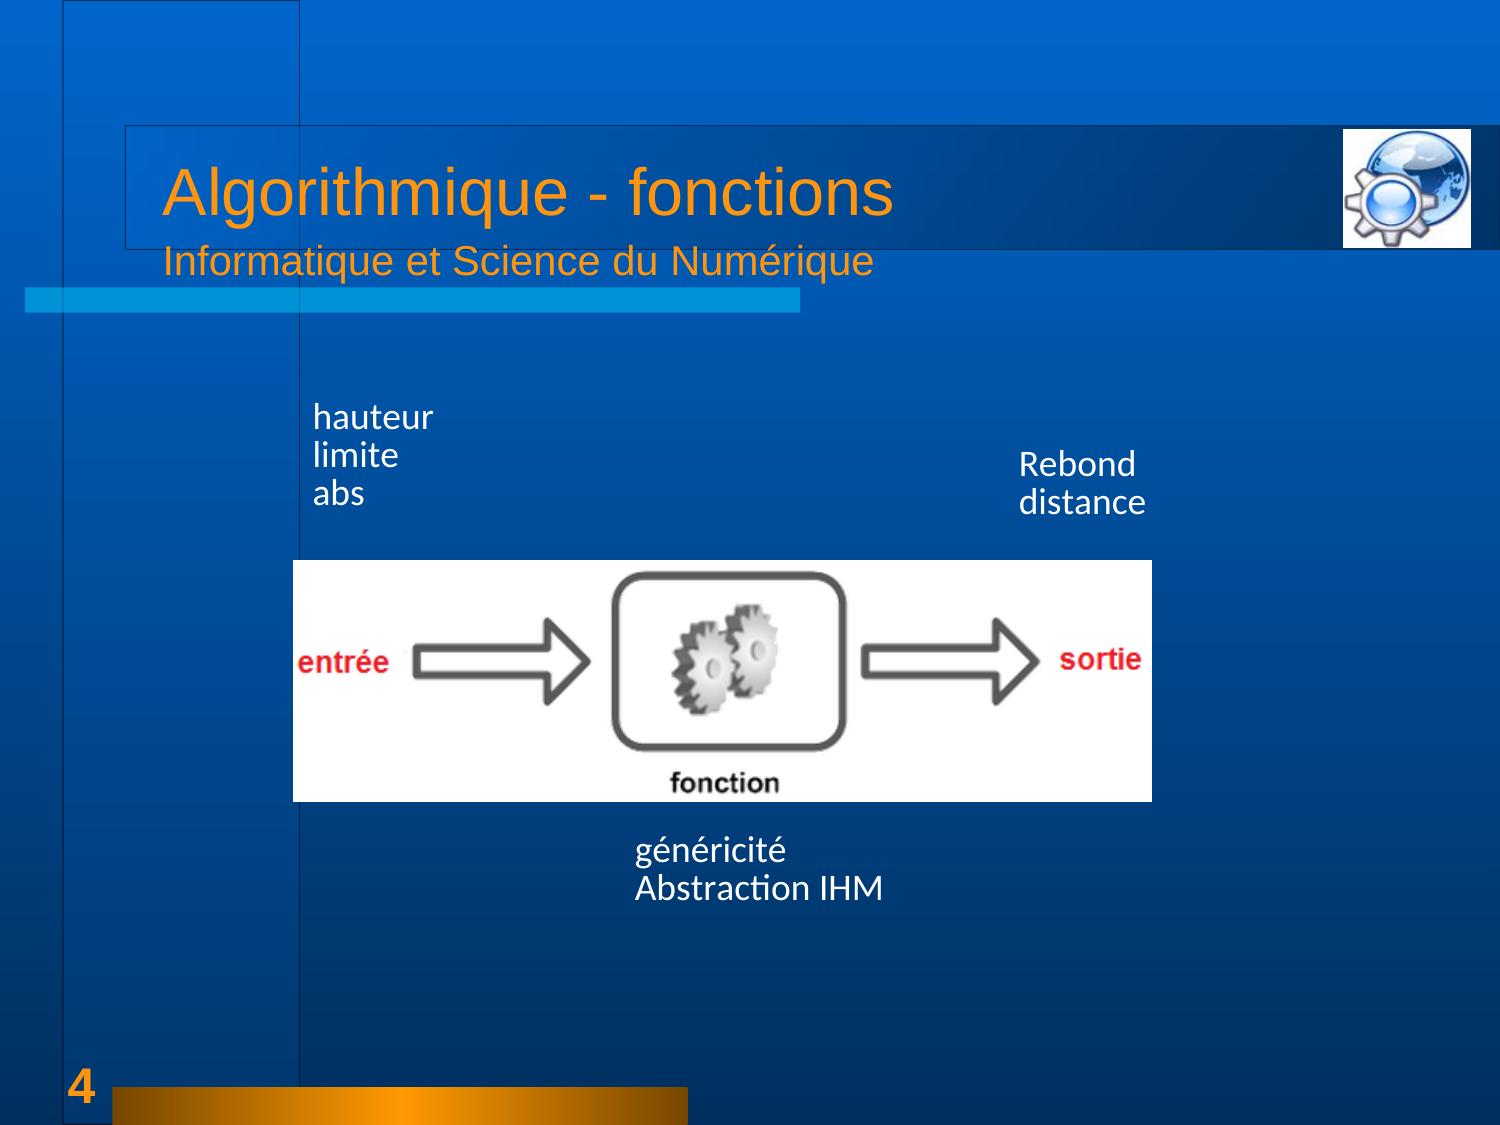

hauteur
	limite
	abs
Rebond
distance
généricité
Abstraction IHM